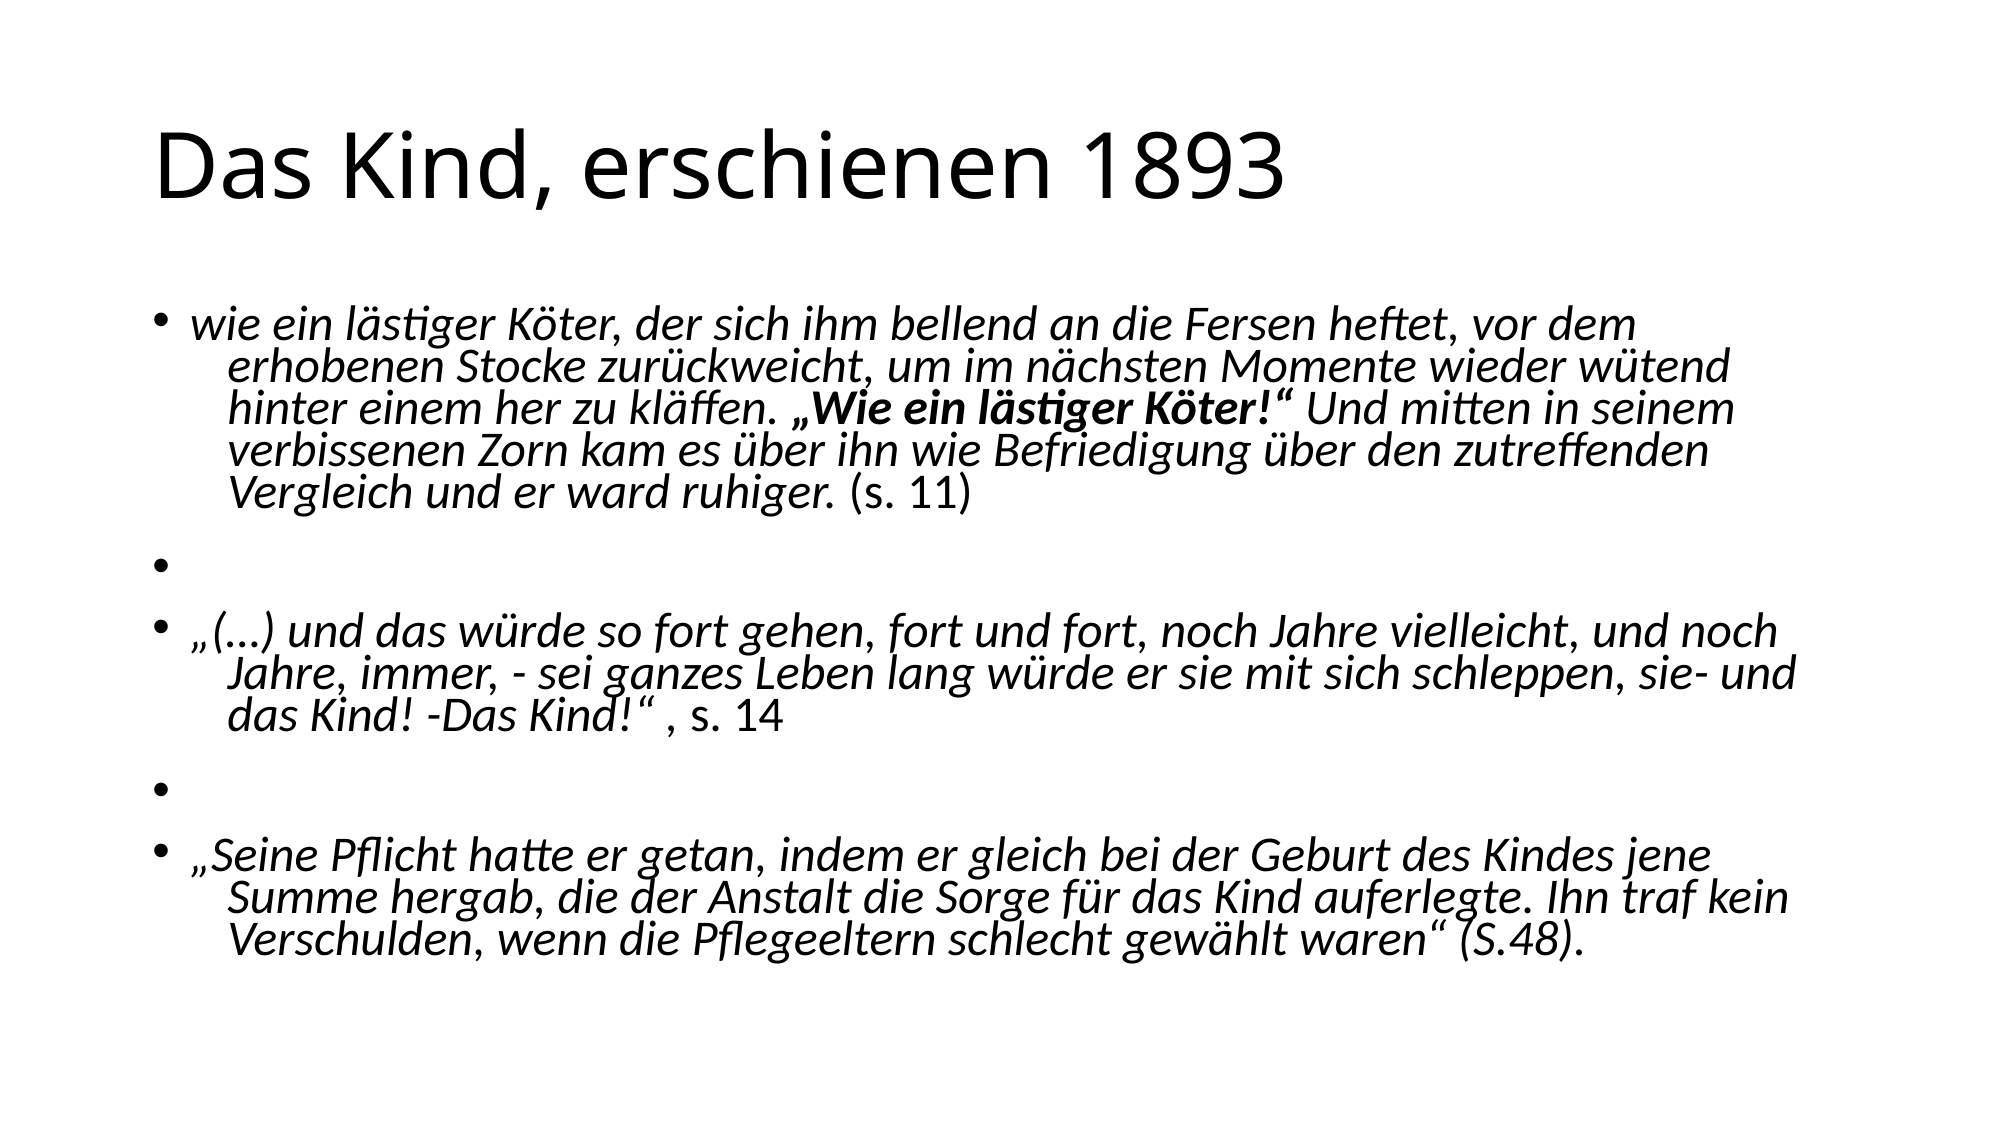

# Das Kind, erschienen 1893
wie ein lästiger Köter, der sich ihm bellend an die Fersen heftet, vor dem erhobenen Stocke zurückweicht, um im nächsten Momente wieder wütend hinter einem her zu kläffen. „Wie ein lästiger Köter!“ Und mitten in seinem verbissenen Zorn kam es über ihn wie Befriedigung über den zutreffenden Vergleich und er ward ruhiger. (s. 11)
„(…) und das würde so fort gehen, fort und fort, noch Jahre vielleicht, und noch Jahre, immer, - sei ganzes Leben lang würde er sie mit sich schleppen, sie- und das Kind! -Das Kind!“ , s. 14
„Seine Pflicht hatte er getan, indem er gleich bei der Geburt des Kindes jene Summe hergab, die der Anstalt die Sorge für das Kind auferlegte. Ihn traf kein Verschulden, wenn die Pflegeeltern schlecht gewählt waren“ (S.48).